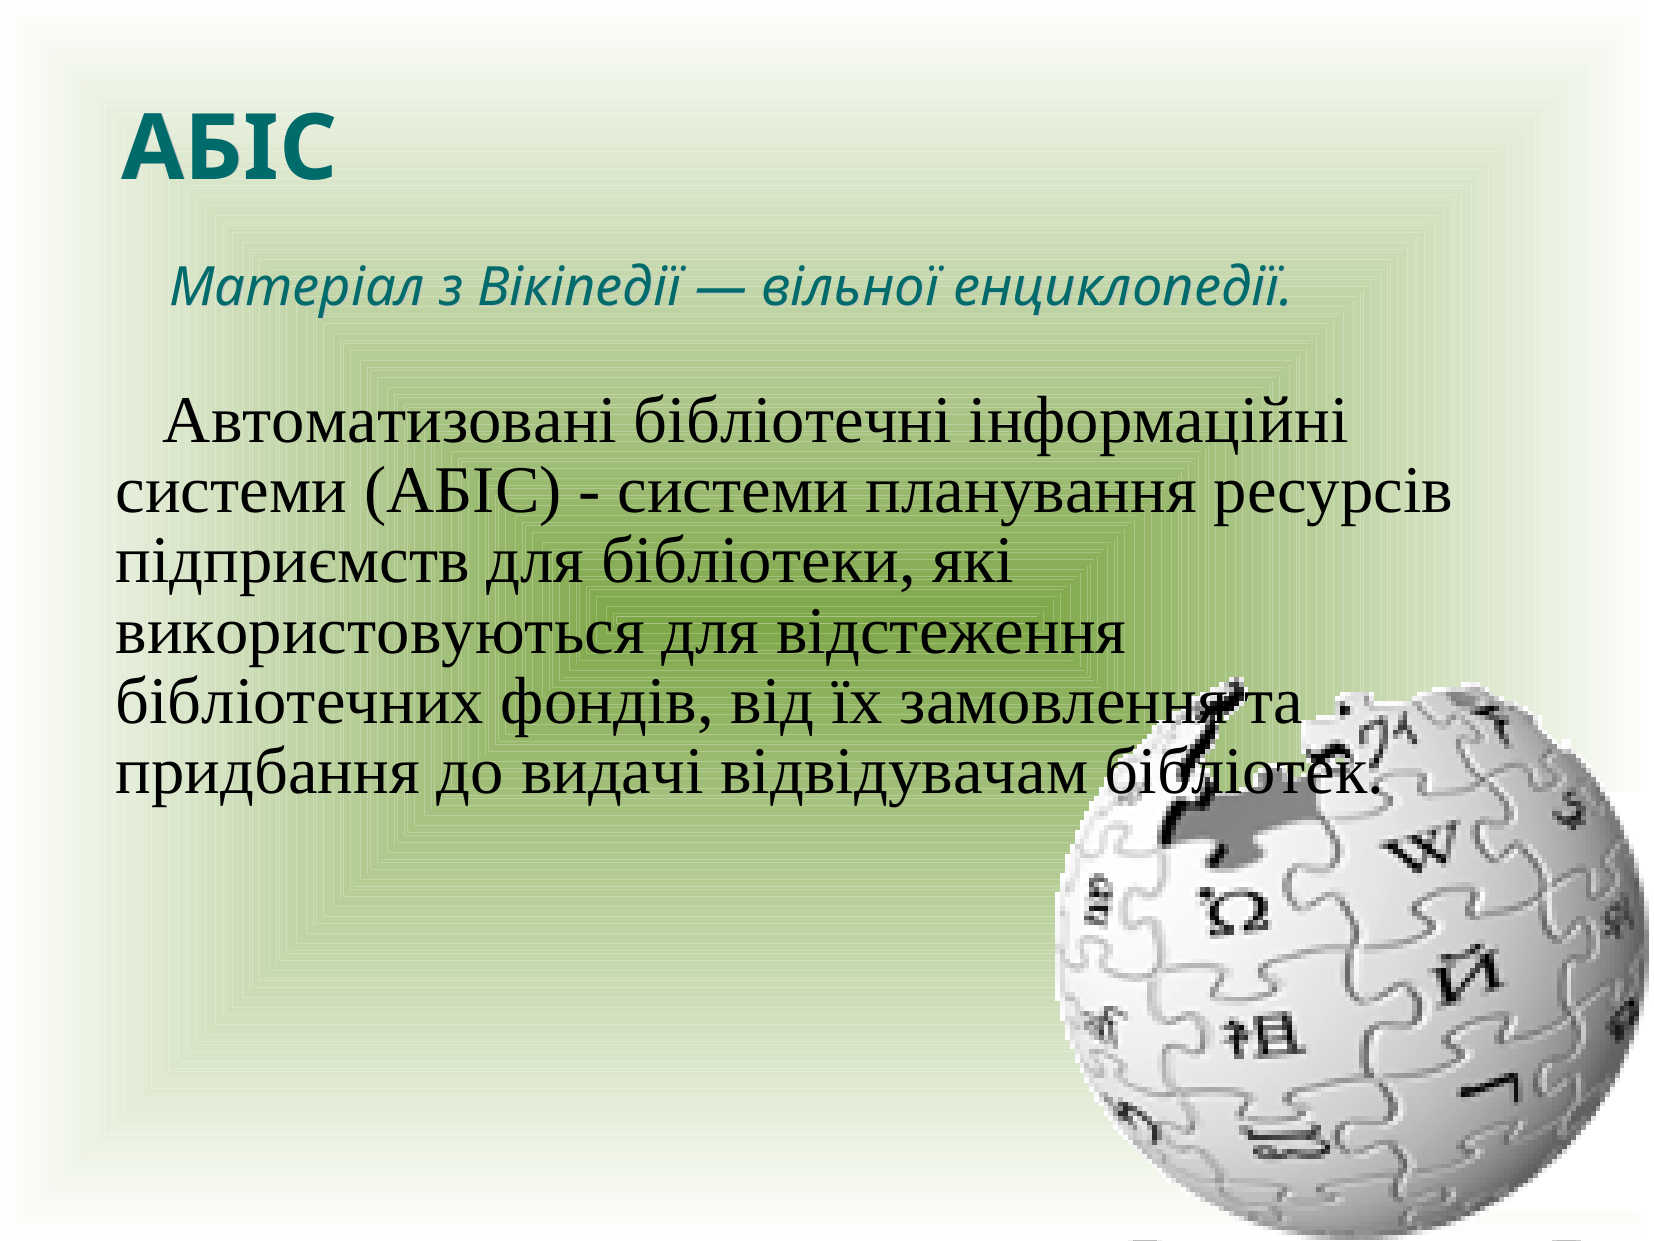

АБІС
 Матеріал з Вікіпедії — вільної енциклопедії.
# Автоматизовані бібліотечні інформаційні системи (АБІС) - системи планування ресурсів підприємств для бібліотеки, які використовуються для відстеження бібліотечних фондів, від їх замовлення та придбання до видачі відвідувачам бібліотек.